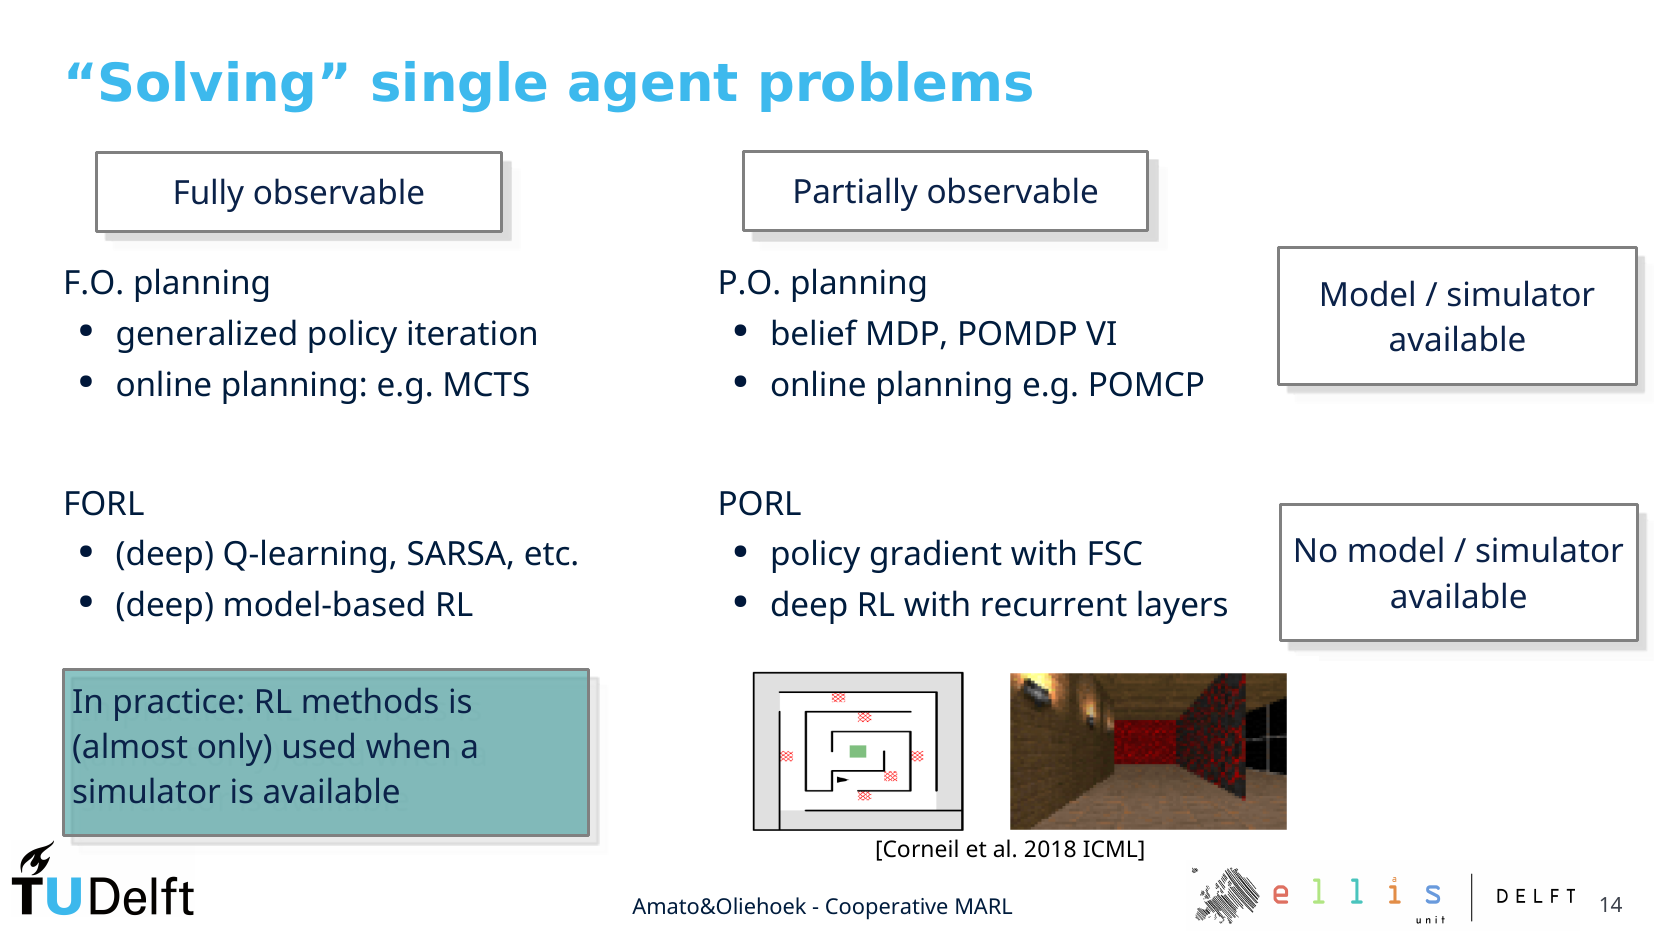

# “Solving” single agent problems
Partially observable
Fully observable
Model / simulator
available
F.O. planning
generalized policy iteration
online planning: e.g. MCTS
P.O. planning
belief MDP, POMDP VI
online planning e.g. POMCP
FORL
(deep) Q-learning, SARSA, etc.
(deep) model-based RL
PORL
policy gradient with FSC
deep RL with recurrent layers
No model / simulator
available
[Corneil et al. 2018 ICML]
In practice: RL methods is (almost only) used when a simulator is available
Amato&Oliehoek - Cooperative MARL